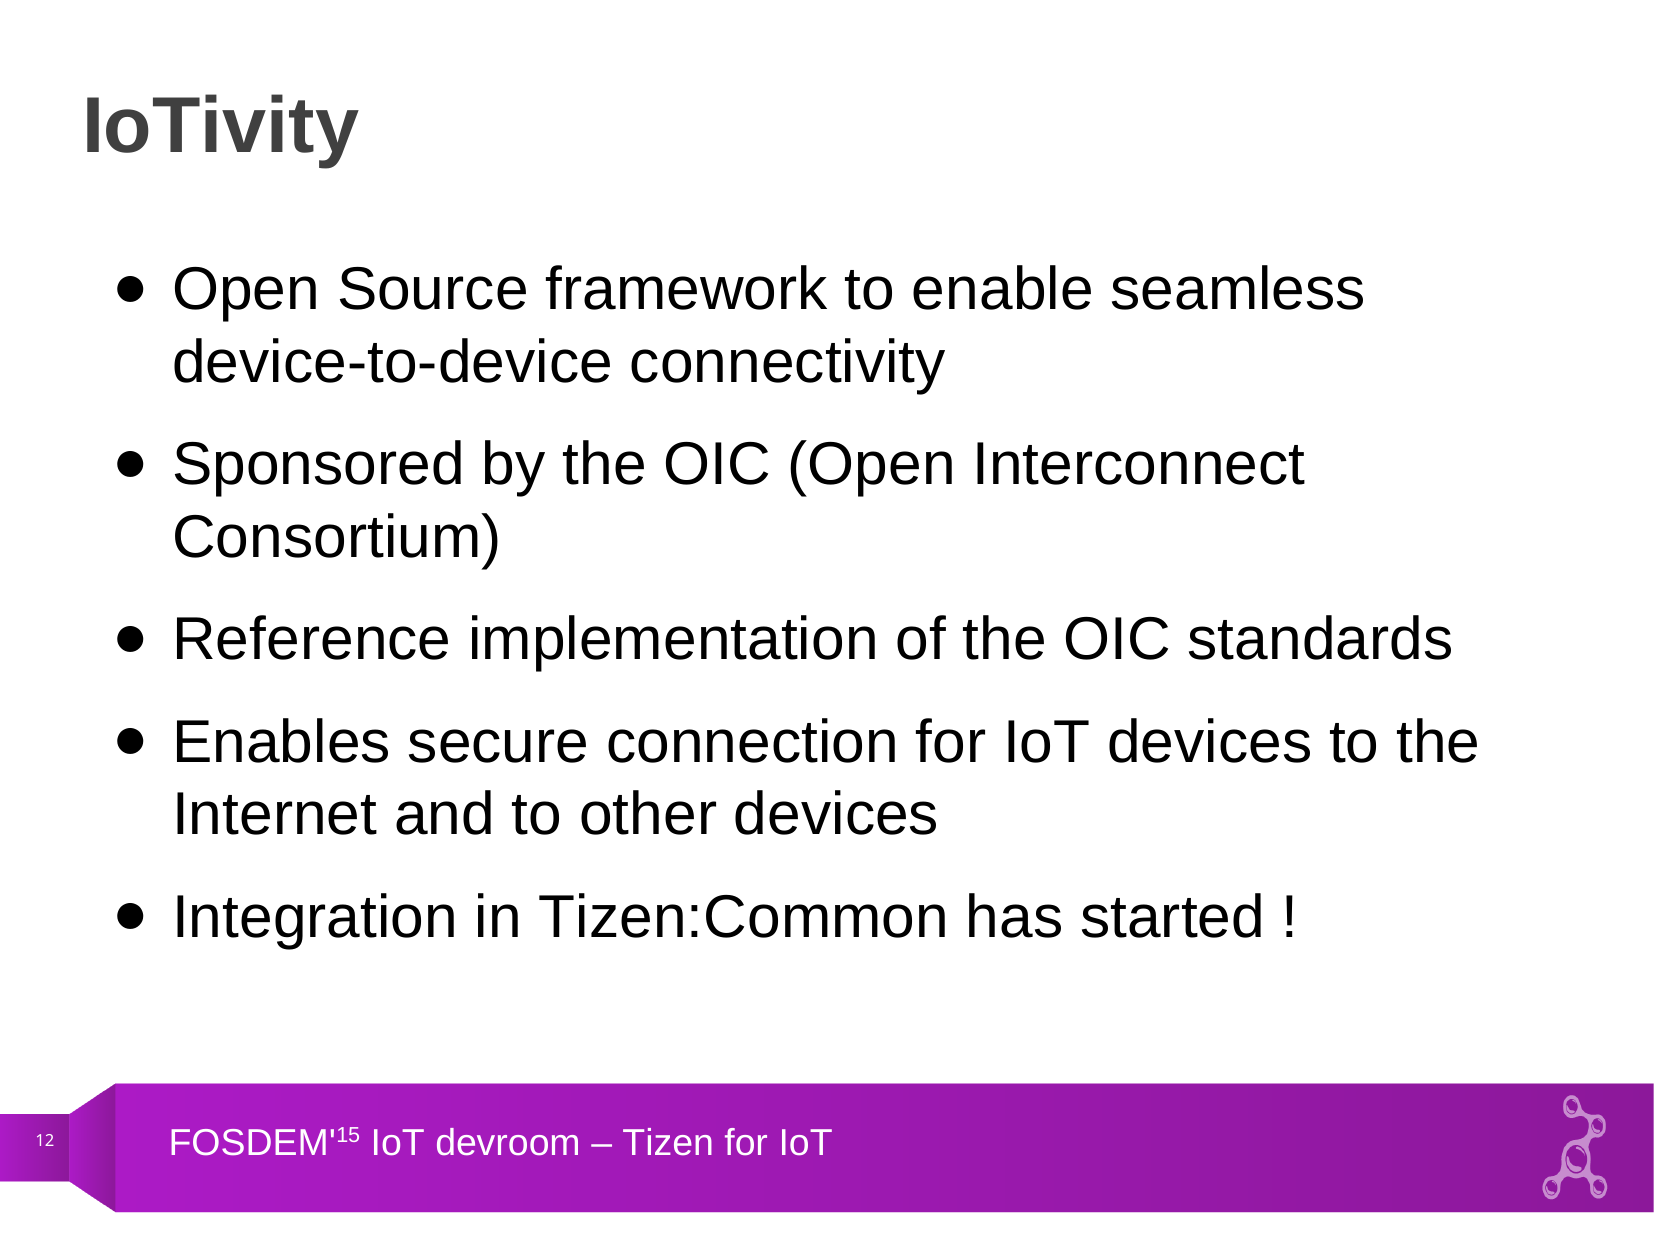

# IoTivity
Open Source framework to enable seamless device-to-device connectivity
Sponsored by the OIC (Open Interconnect Consortium)
Reference implementation of the OIC standards
Enables secure connection for IoT devices to the Internet and to other devices
Integration in Tizen:Common has started !